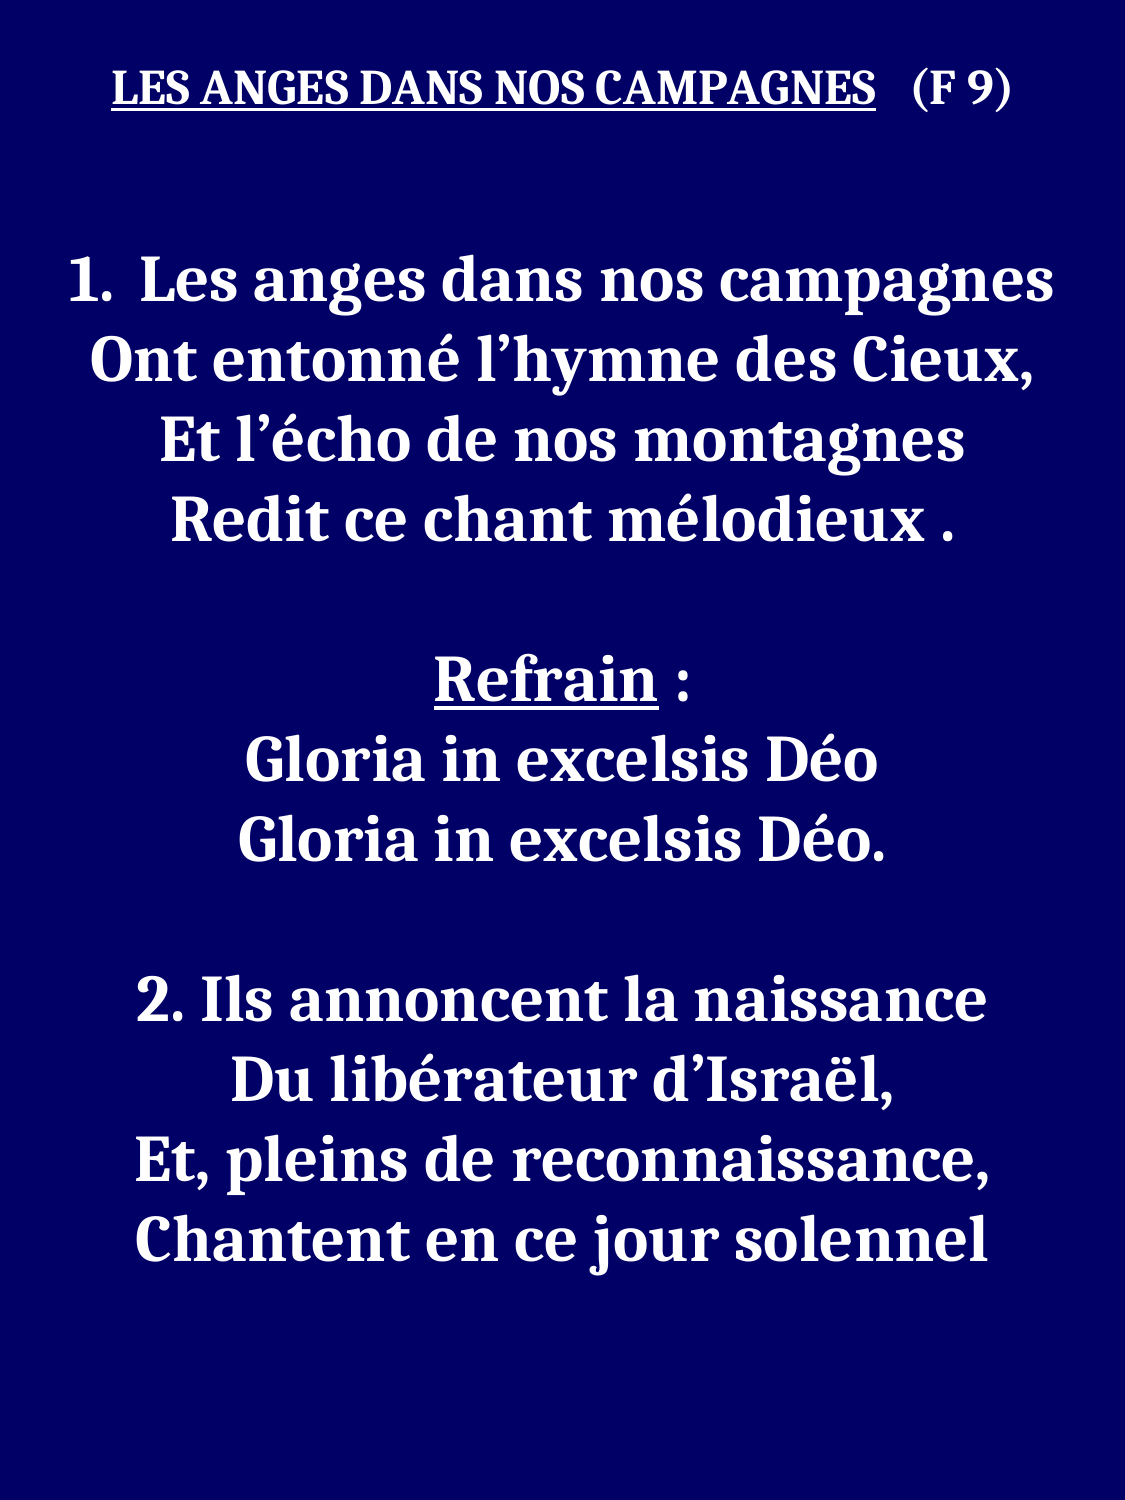

LES ANGES DANS NOS CAMPAGNES (F 9)
 Les anges dans nos campagnes
Ont entonné l’hymne des Cieux,
Et l’écho de nos montagnes
Redit ce chant mélodieux .
Refrain :
Gloria in excelsis Déo
Gloria in excelsis Déo.
2. Ils annoncent la naissance
Du libérateur d’Israël,
Et, pleins de reconnaissance,
Chantent en ce jour solennel